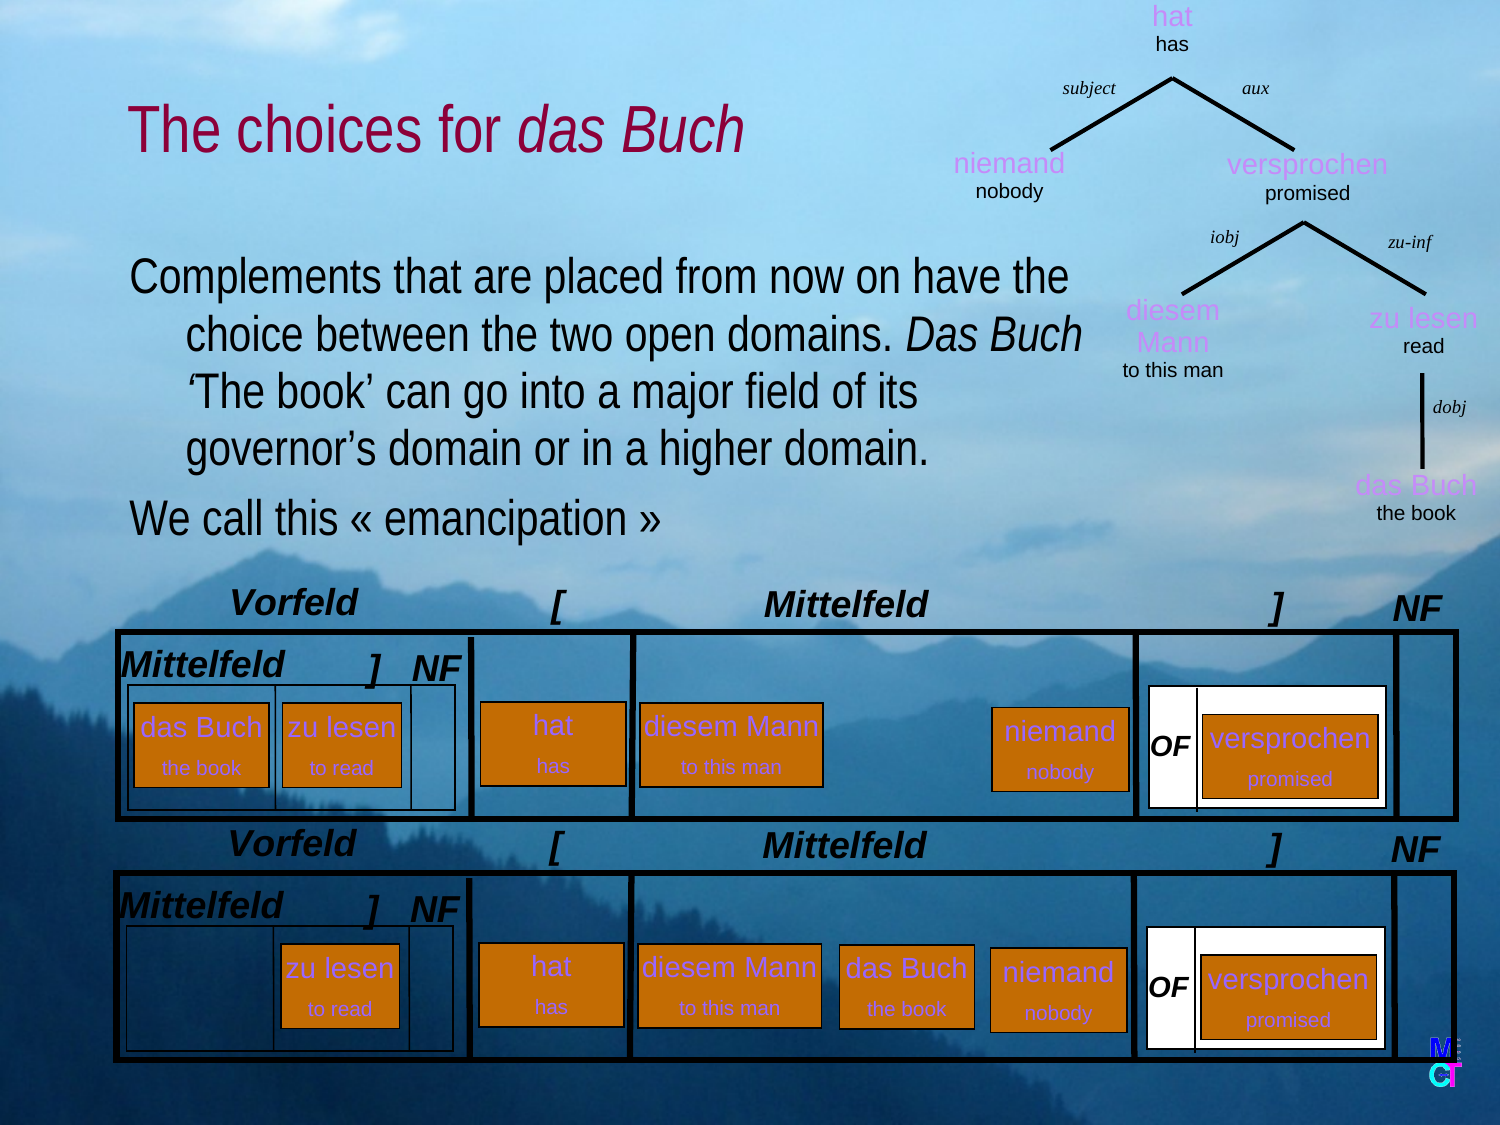

hat
has
subject
aux
niemand
nobody
versprochen
promised
iobj
zu-inf
diesem Mann
to this man
zu lesen
read
dobj
das Buch
the book
The choices for das Buch
Complements that are placed from now on have the choice between the two open domains. Das Buch ‘The book’ can go into a major field of its governor’s domain or in a higher domain.
We call this « emancipation »
Vorfeld
[ 	 Mittelfeld
]
NF
Mittelfeld
]
NF
zu lesen
to read
OF
hat
has
diesem Mann
to this man
niemand
nobody
versprochen
promised
das Buch
the book
Vorfeld
[ 	 Mittelfeld
]
NF
Mittelfeld
]
NF
zu lesen
to read
OF
hat
has
diesem Mann
to this man
niemand
nobody
versprochen
promised
das Buch
the book